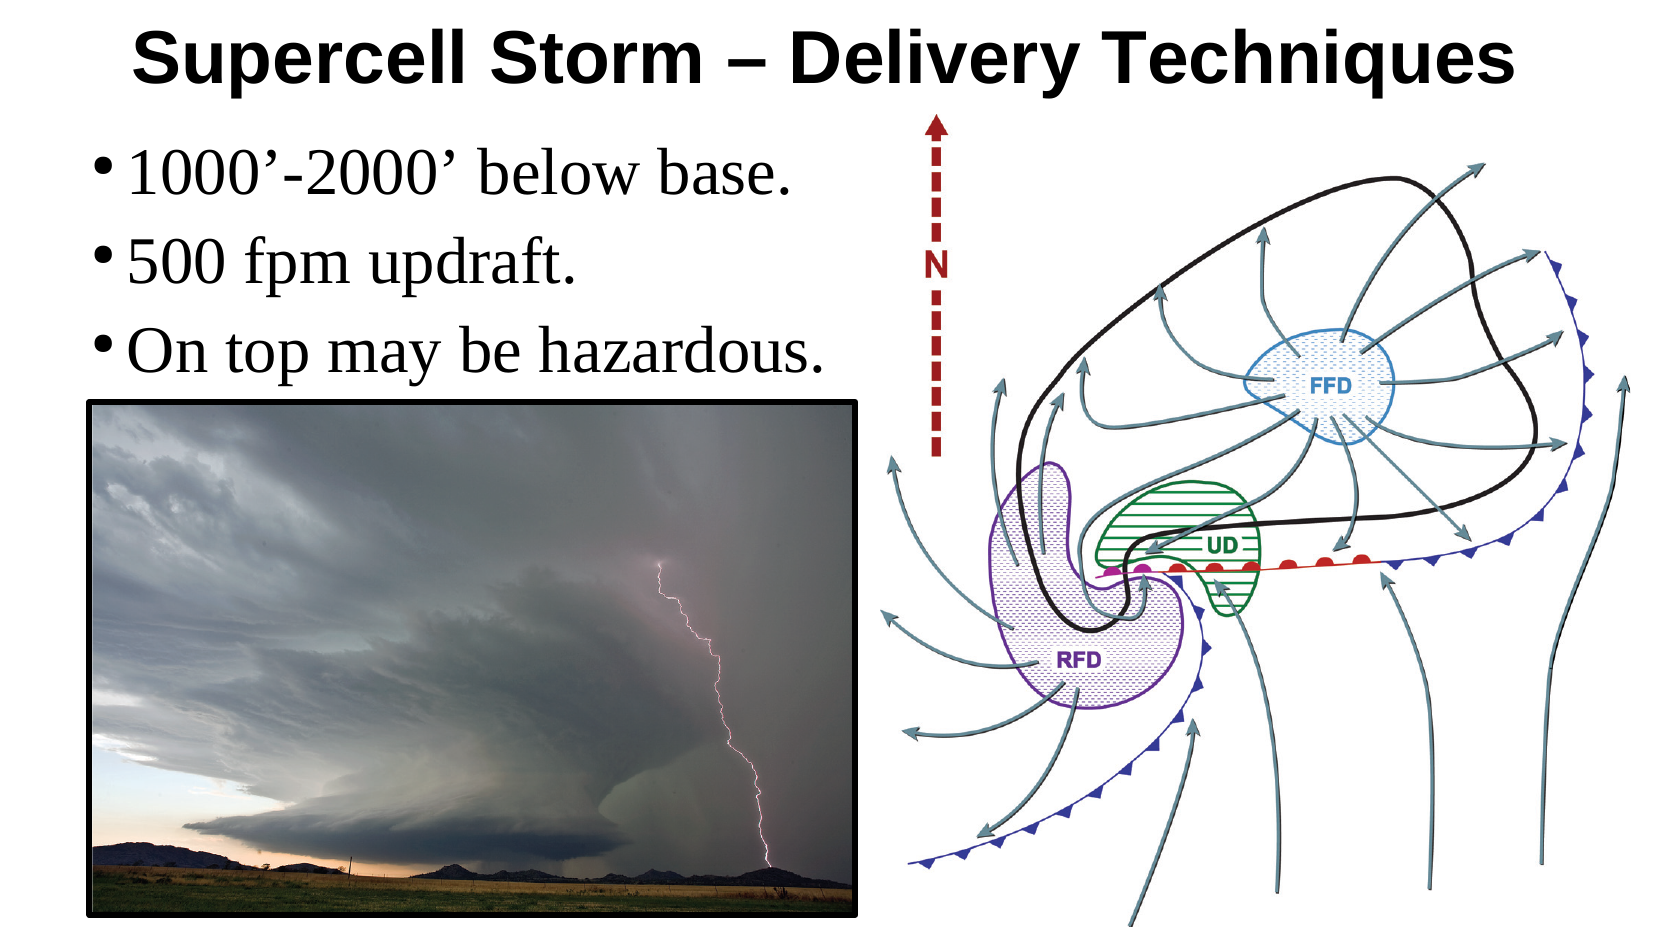

# Supercell Storm – Delivery Techniques
1000’-2000’ below base.
500 fpm updraft.
On top may be hazardous.